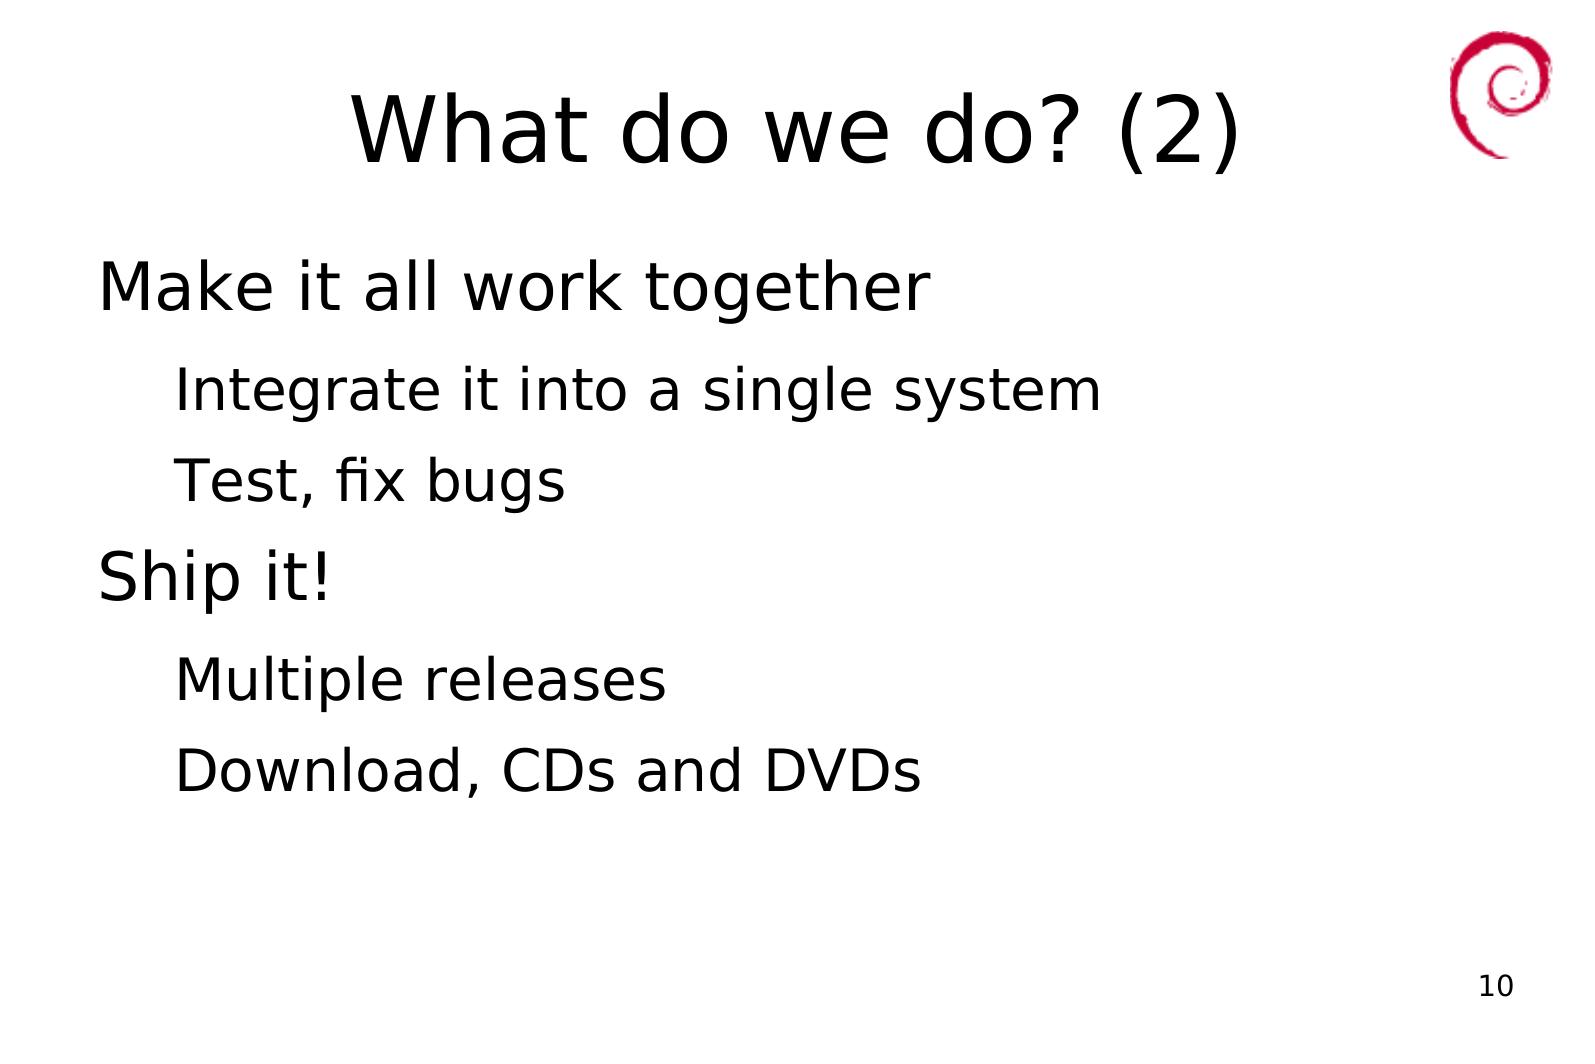

# What do we do? (2)
Make it all work together
Integrate it into a single system
Test, fix bugs
Ship it!
Multiple releases
Download, CDs and DVDs
10